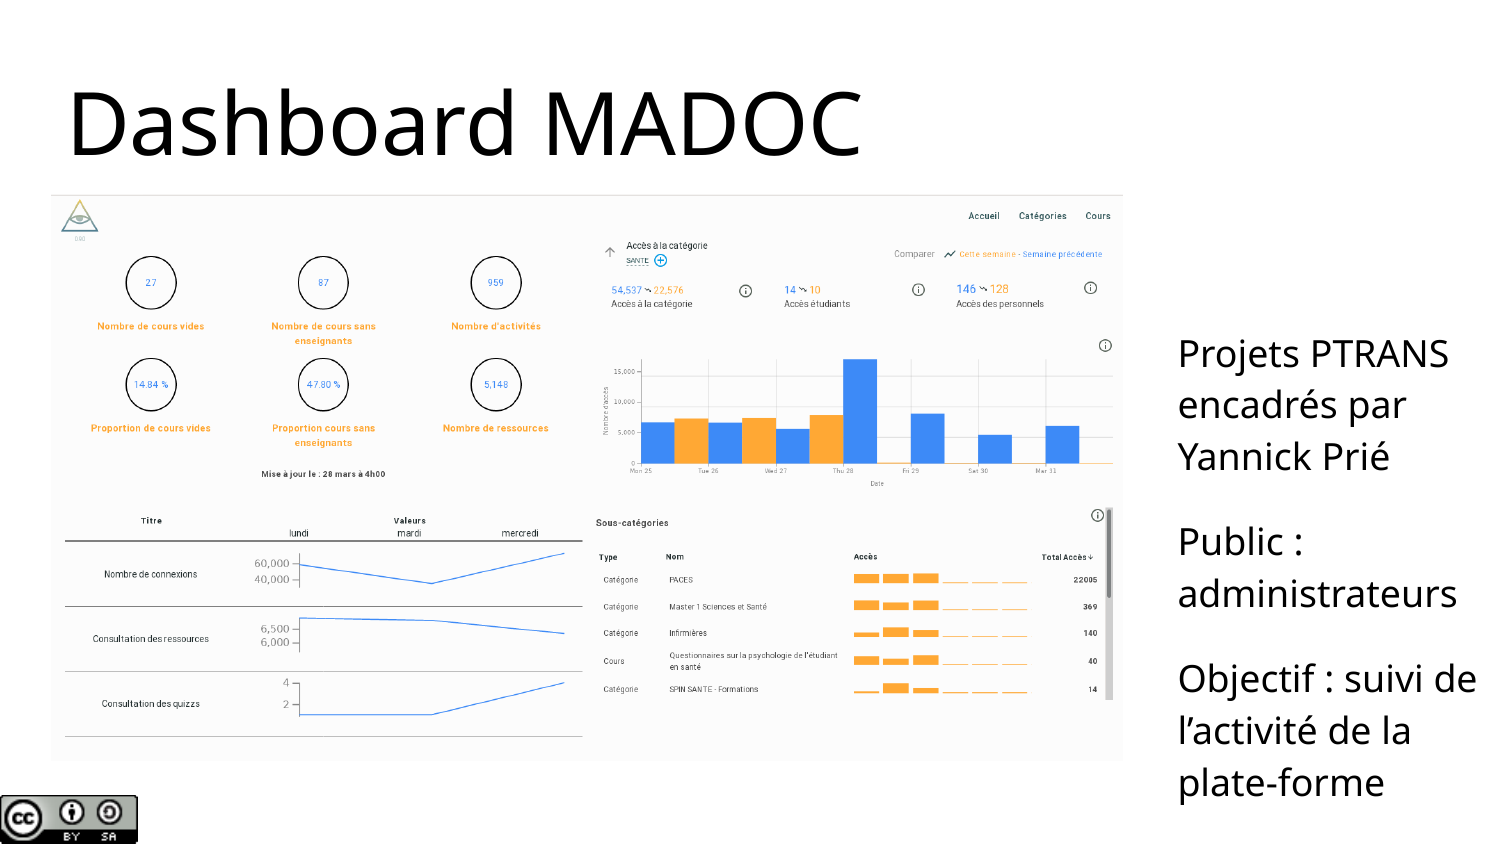

# Dashboard MADOC
Projets PTRANS encadrés par Yannick Prié
Public : administrateurs
Objectif : suivi de l’activité de la plate-forme